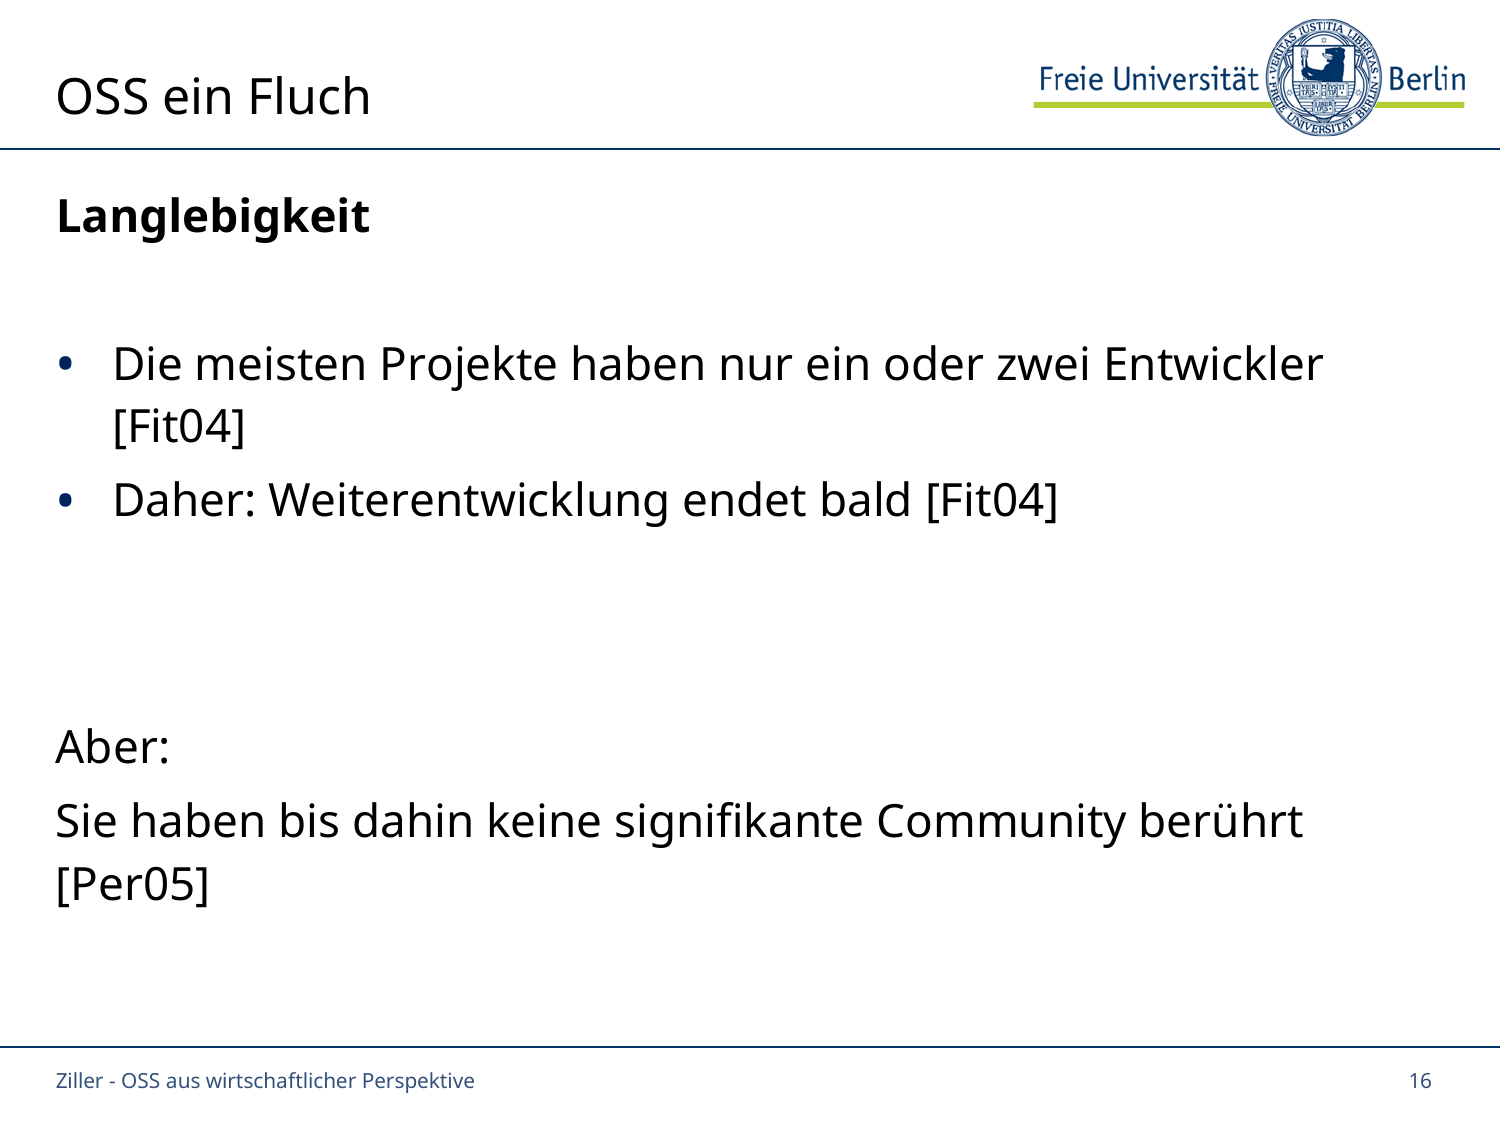

# OSS ein Fluch
Langlebigkeit
Die meisten Projekte haben nur ein oder zwei Entwickler [Fit04]
Daher: Weiterentwicklung endet bald [Fit04]
Aber:
Sie haben bis dahin keine signifikante Community berührt [Per05]
Ziller - OSS aus wirtschaftlicher Perspektive
16